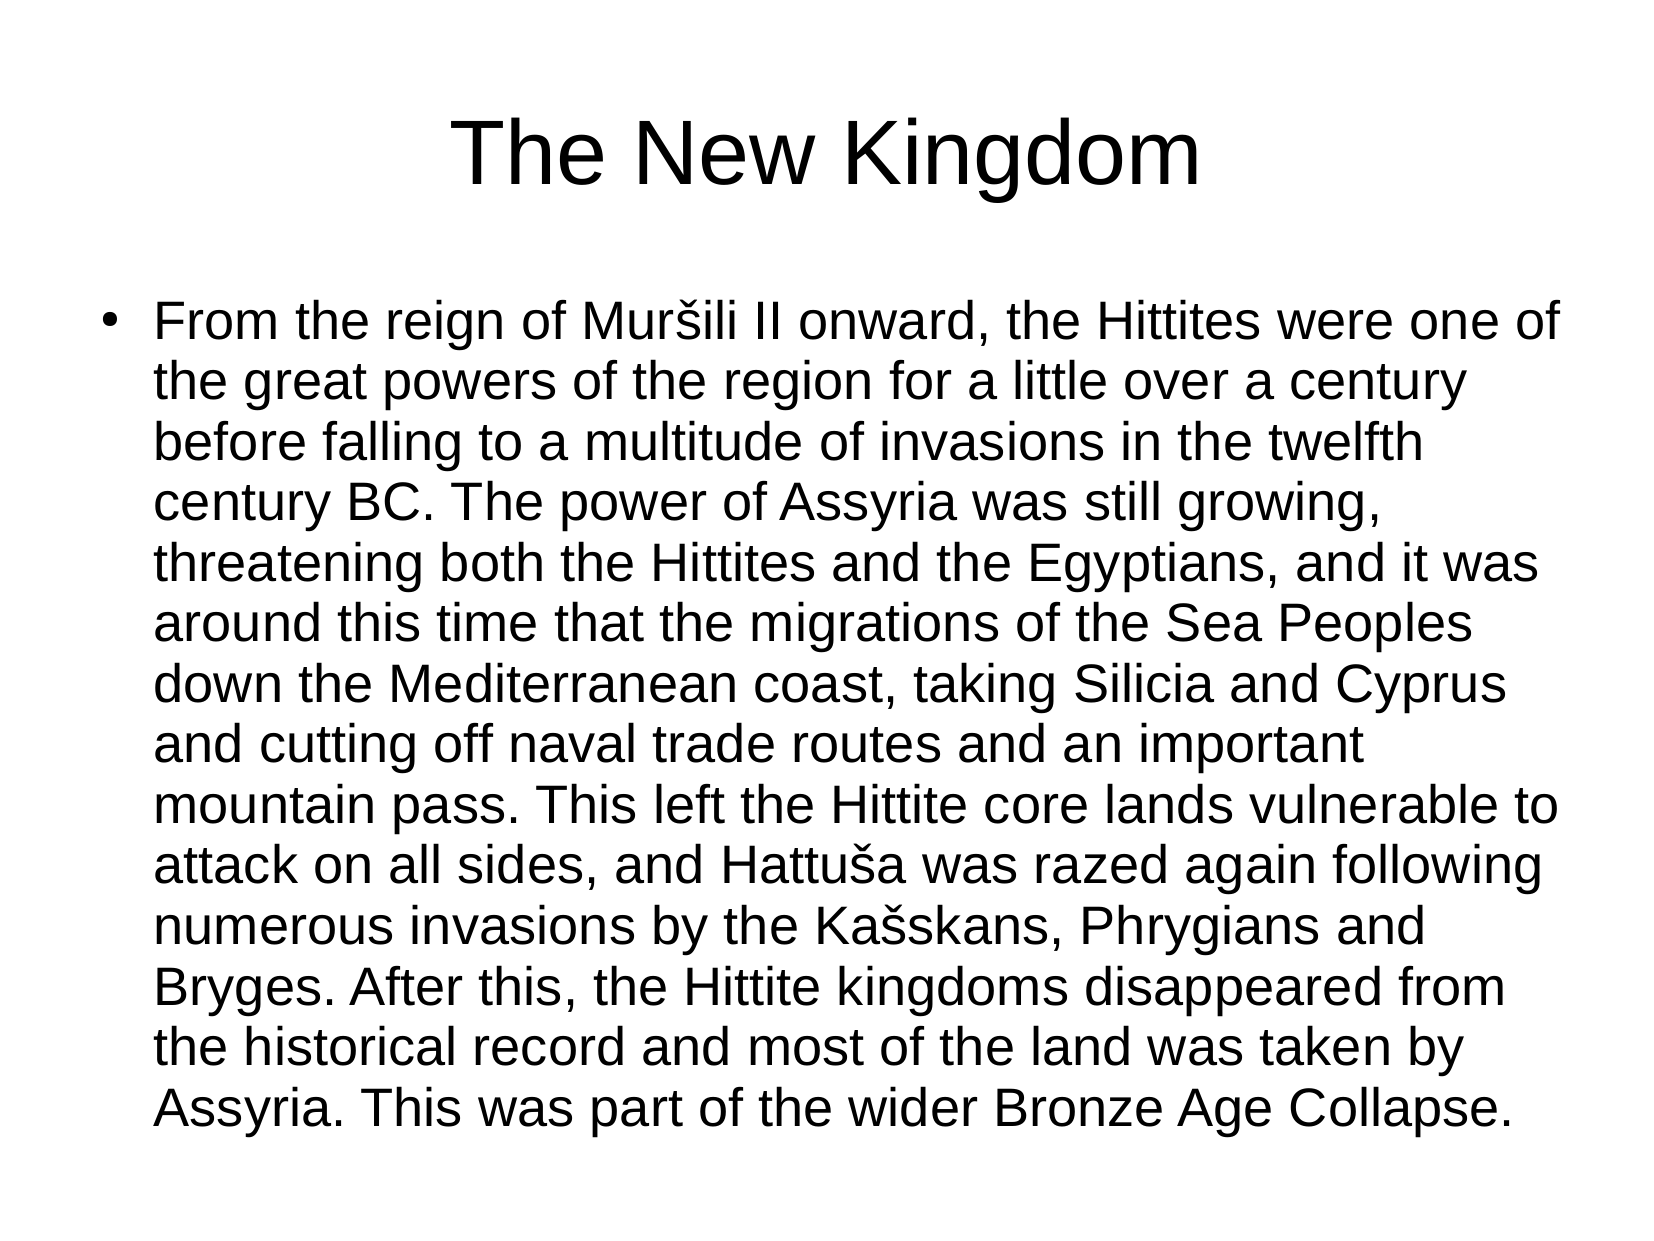

# The New Kingdom
From the reign of Muršili II onward, the Hittites were one of the great powers of the region for a little over a century before falling to a multitude of invasions in the twelfth century BC. The power of Assyria was still growing, threatening both the Hittites and the Egyptians, and it was around this time that the migrations of the Sea Peoples down the Mediterranean coast, taking Silicia and Cyprus and cutting off naval trade routes and an important mountain pass. This left the Hittite core lands vulnerable to attack on all sides, and Hattuša was razed again following numerous invasions by the Kašskans, Phrygians and Bryges. After this, the Hittite kingdoms disappeared from the historical record and most of the land was taken by Assyria. This was part of the wider Bronze Age Collapse.